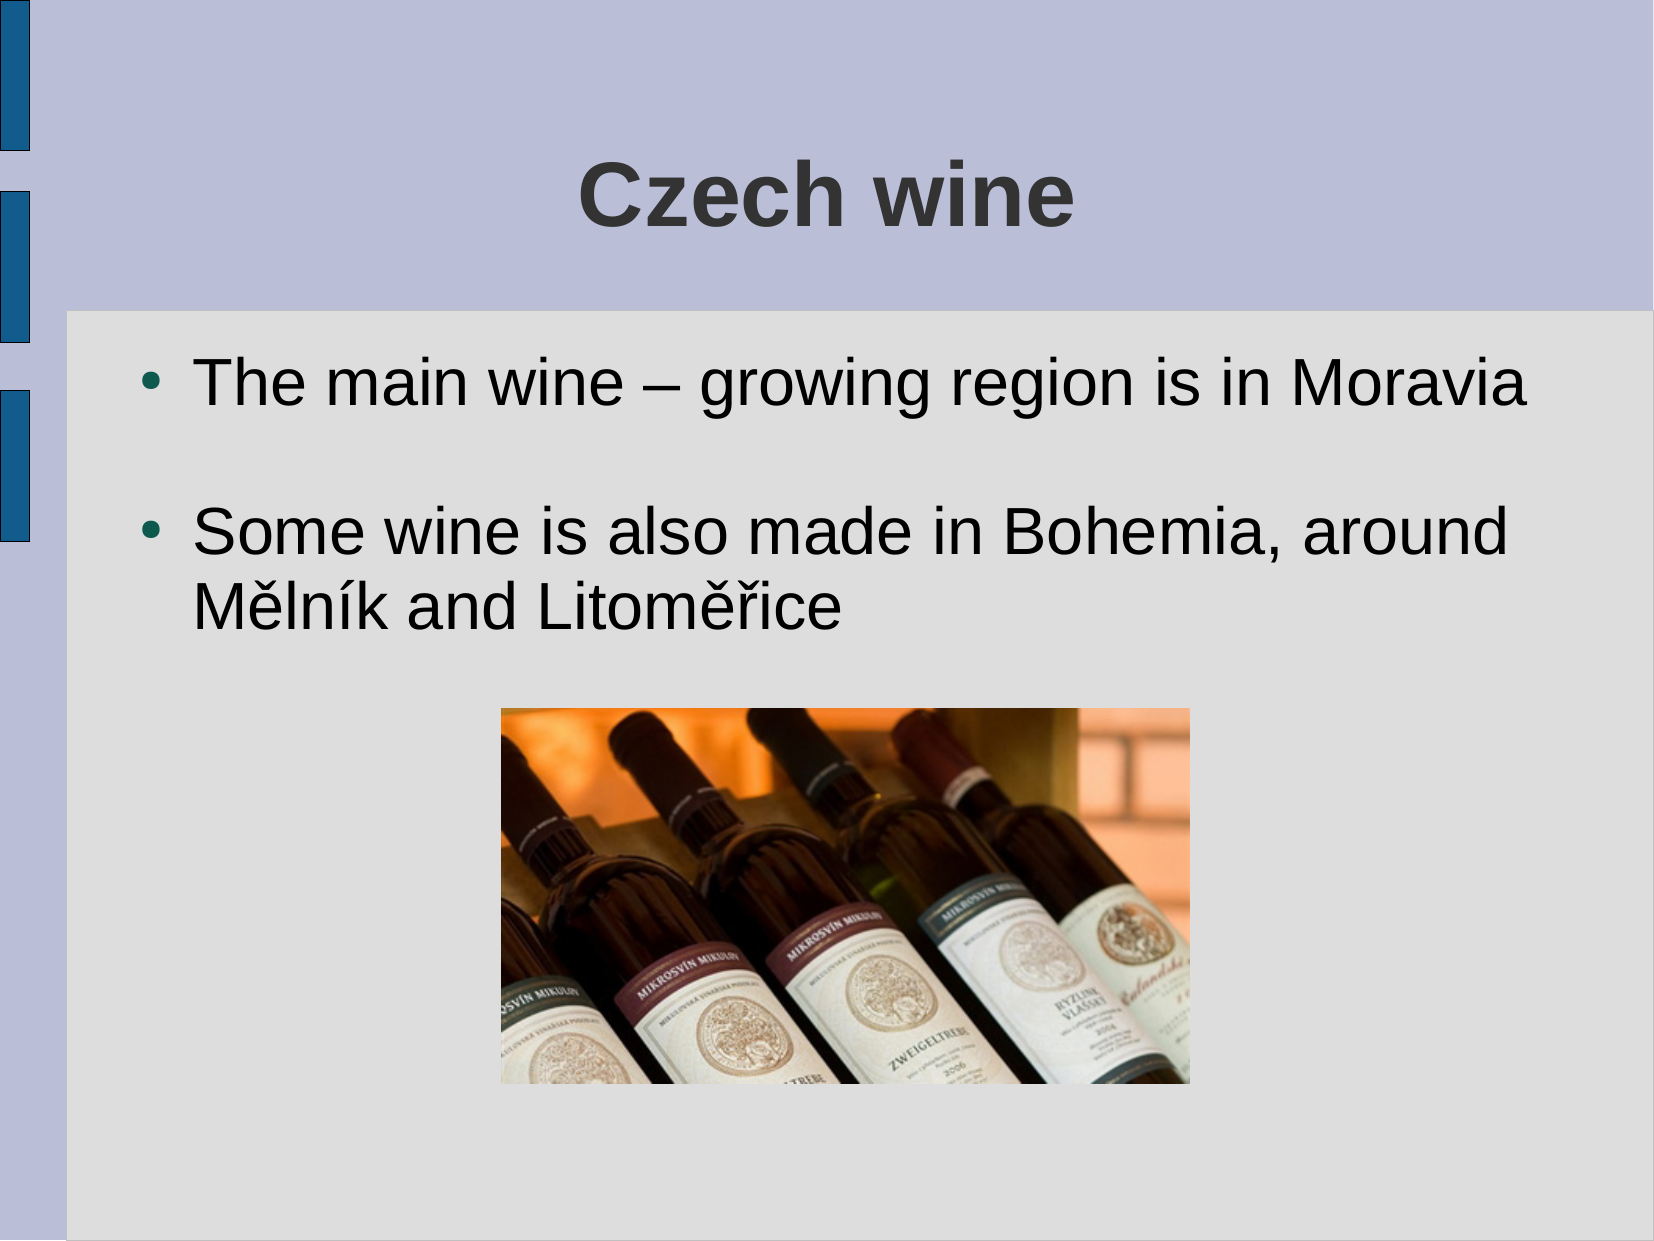

# Czech wine
The main wine – growing region is in Moravia
Some wine is also made in Bohemia, around Mělník and Litoměřice